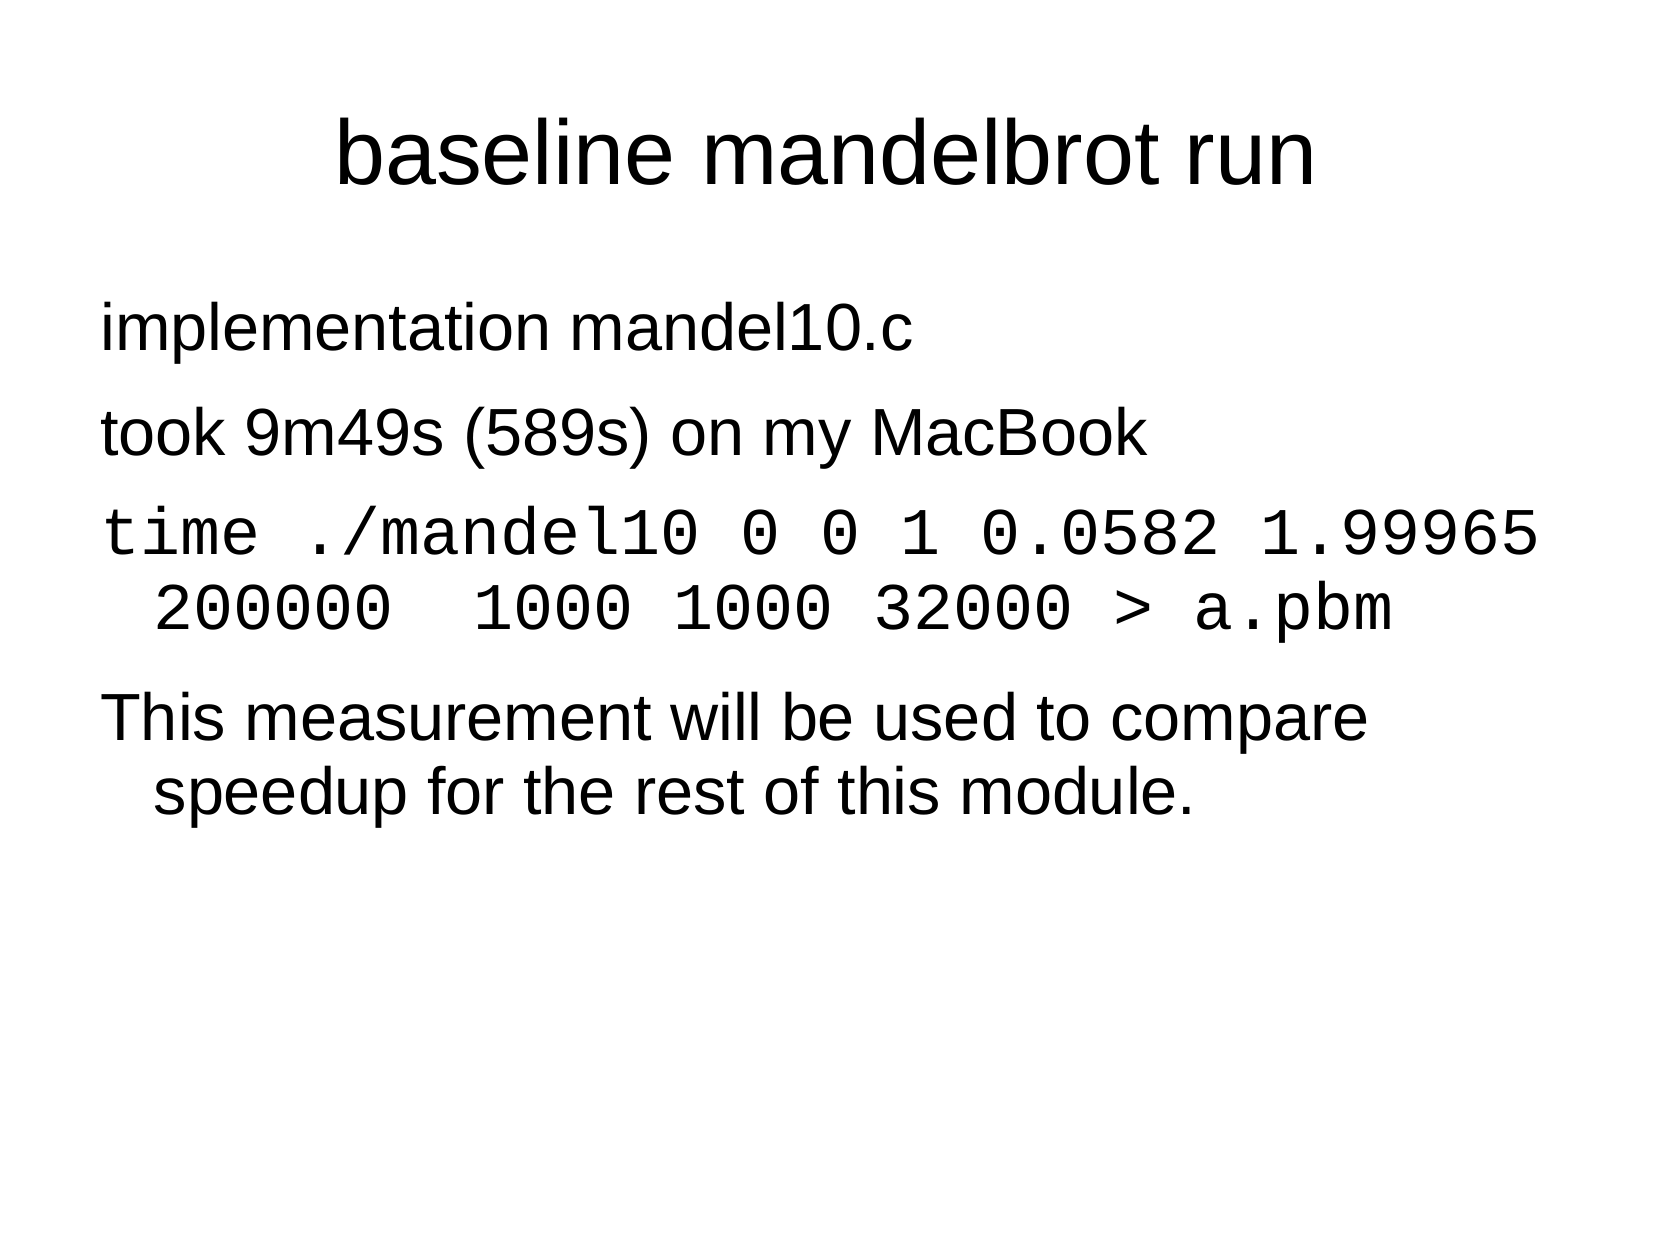

# baseline mandelbrot run
implementation mandel10.c
took 9m49s (589s) on my MacBook
time ./mandel10 0 0 1 0.0582 1.99965 200000 1000 1000 32000 > a.pbm
This measurement will be used to compare speedup for the rest of this module.